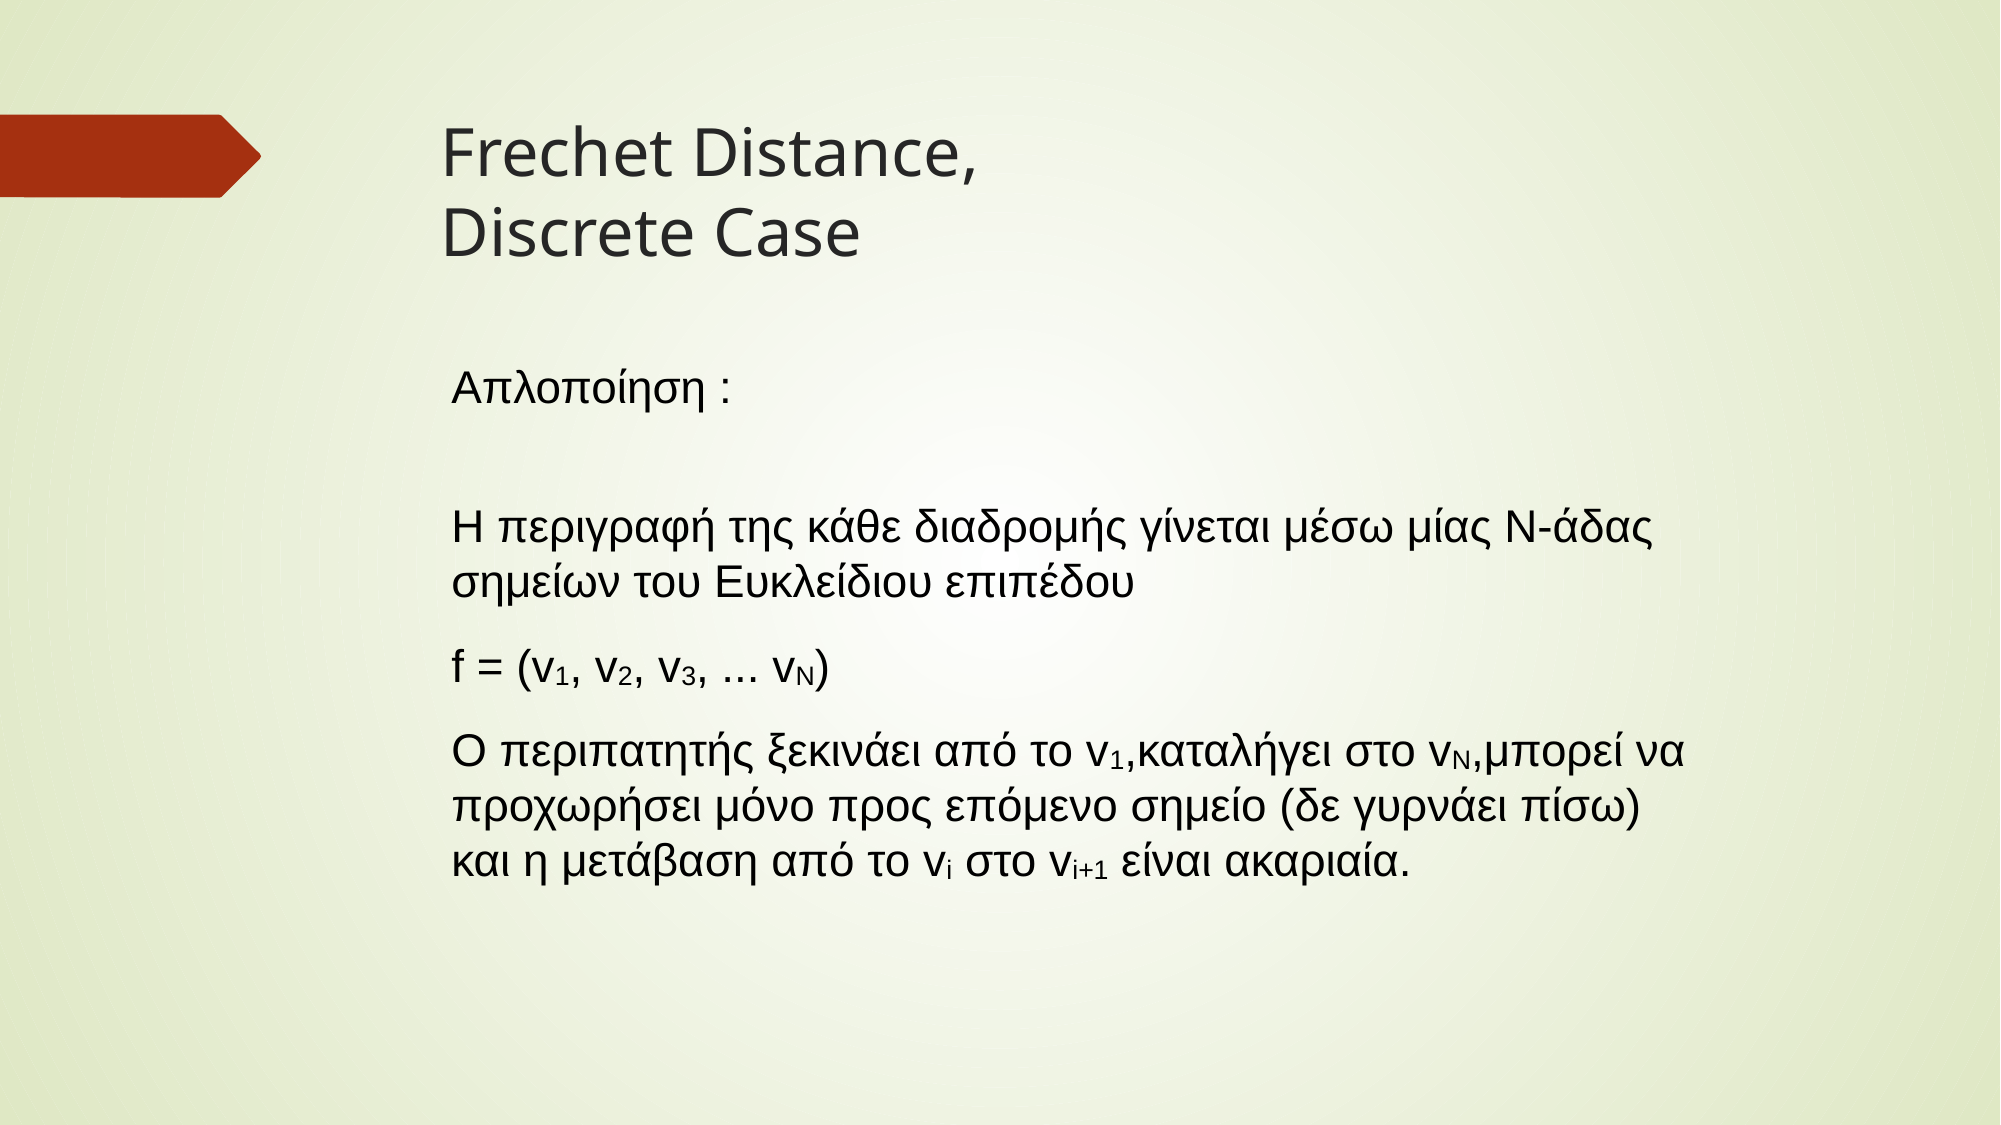

# Frechet Distance, Discrete Case
Απλοποίηση :
Η περιγραφή της κάθε διαδρομής γίνεται μέσω μίας Ν-άδας σημείων του Ευκλείδιου επιπέδου
f = (v1, v2, v3, ... vN)
Ο περιπατητής ξεκινάει από το v1,καταλήγει στο vN,μπορεί να προχωρήσει μόνο προς επόμενο σημείο (δε γυρνάει πίσω) και η μετάβαση από το vi στο vi+1 είναι ακαριαία.